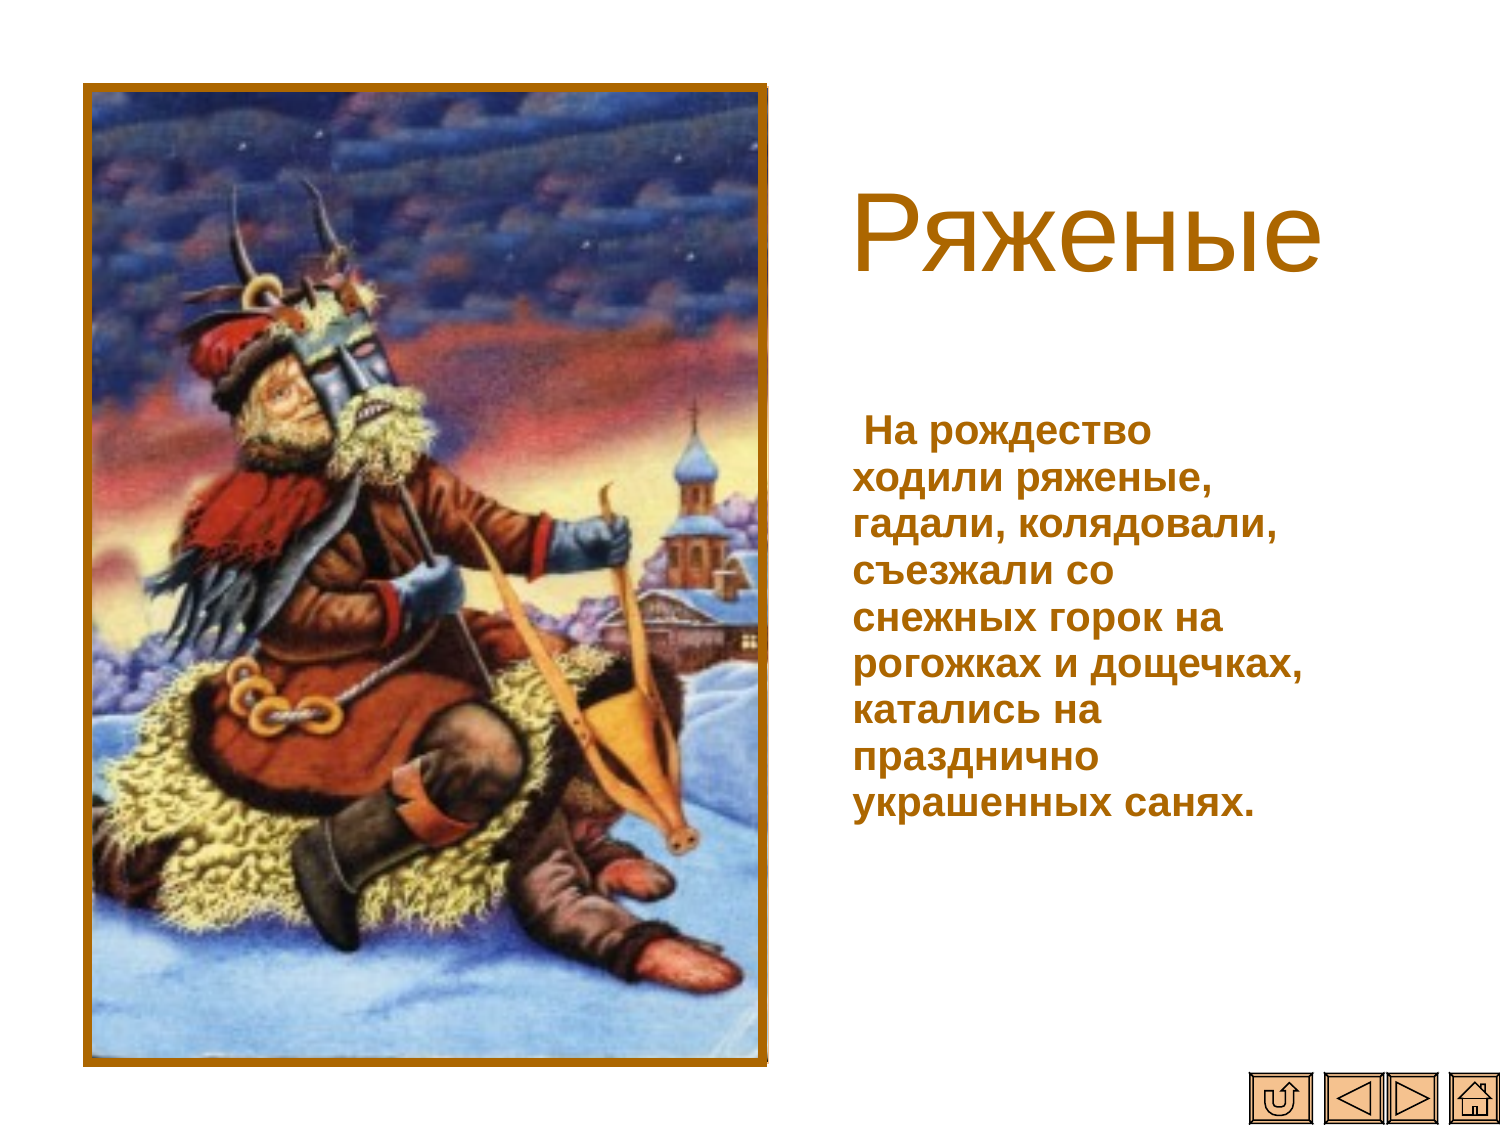

Ряженые
 На рождество ходили ряженые, гадали, колядовали, съезжали со снежных горок на рогожках и дощечках, катались на празднично украшенных санях.